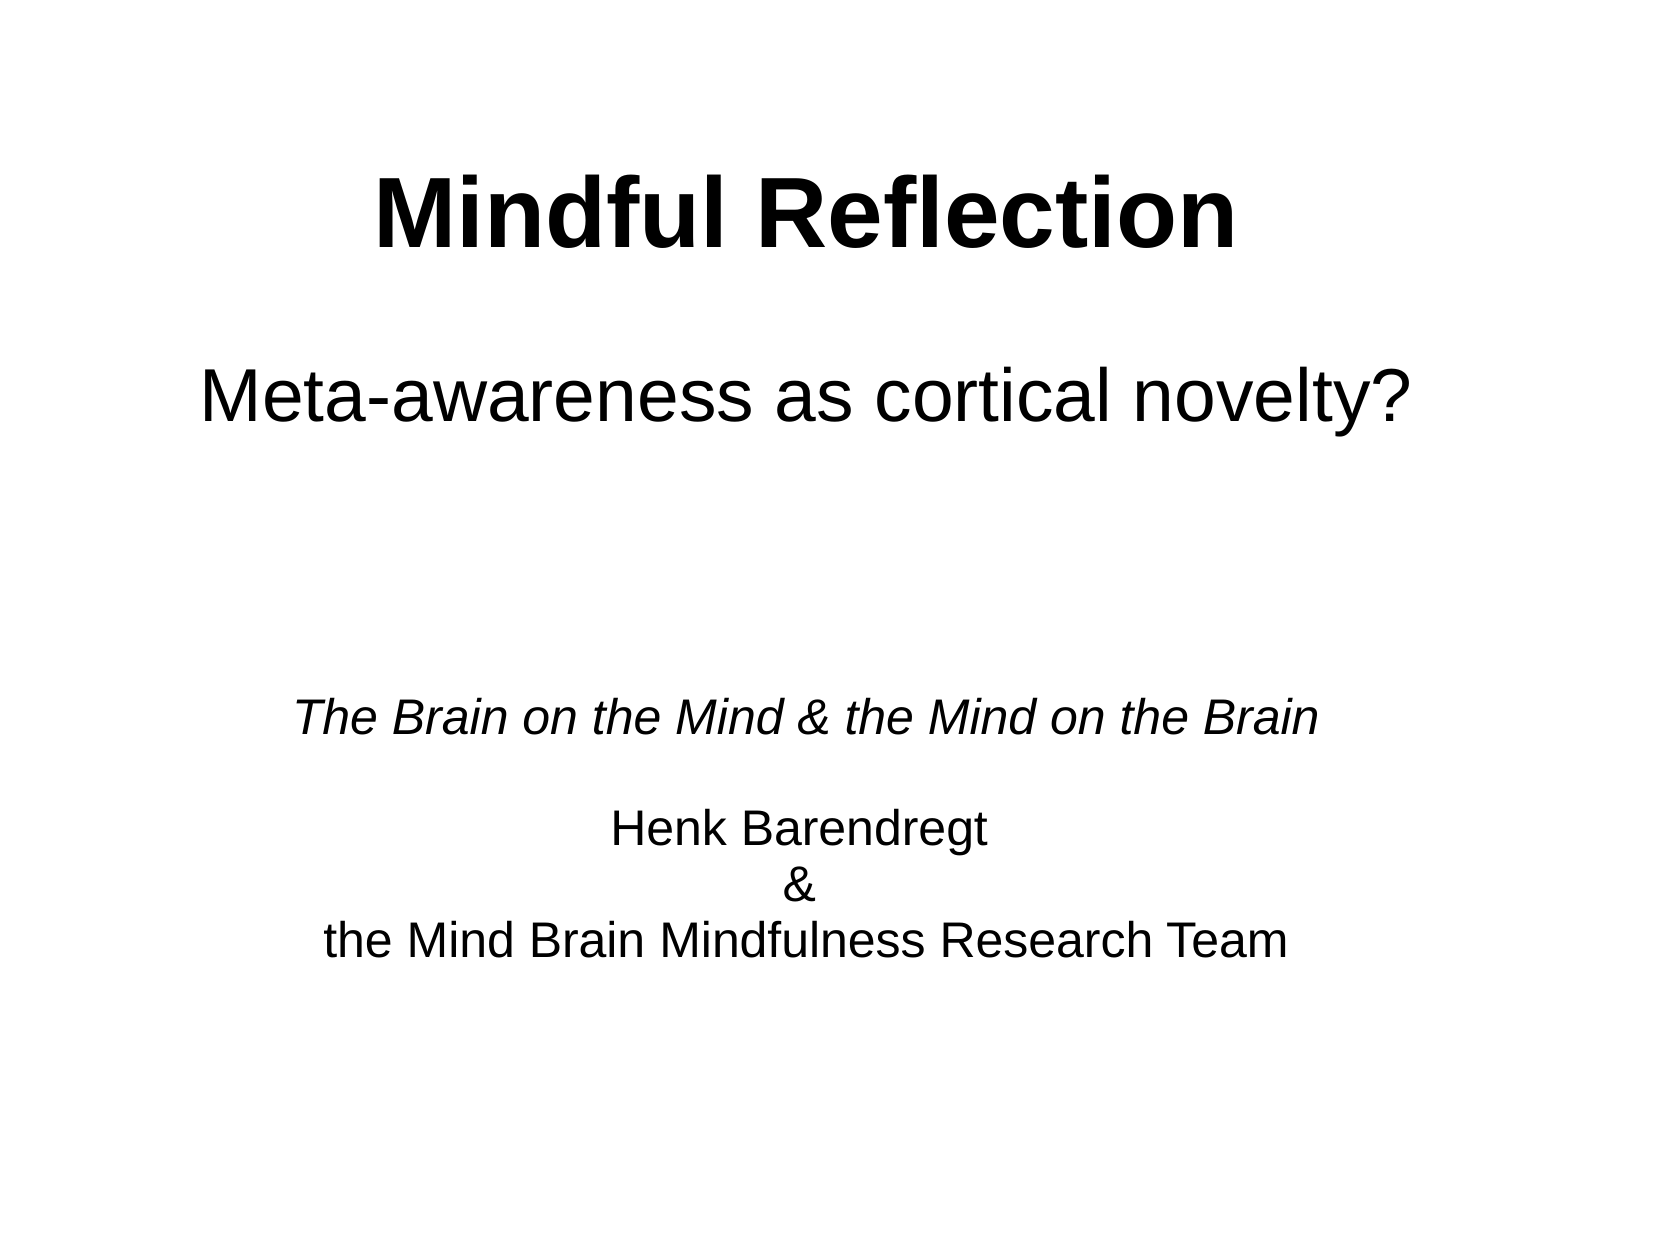

Mindful Reflection
Meta-awareness as cortical novelty?
The Brain on the Mind & the Mind on the Brain
Henk Barendregt
&
the Mind Brain Mindfulness Research Team